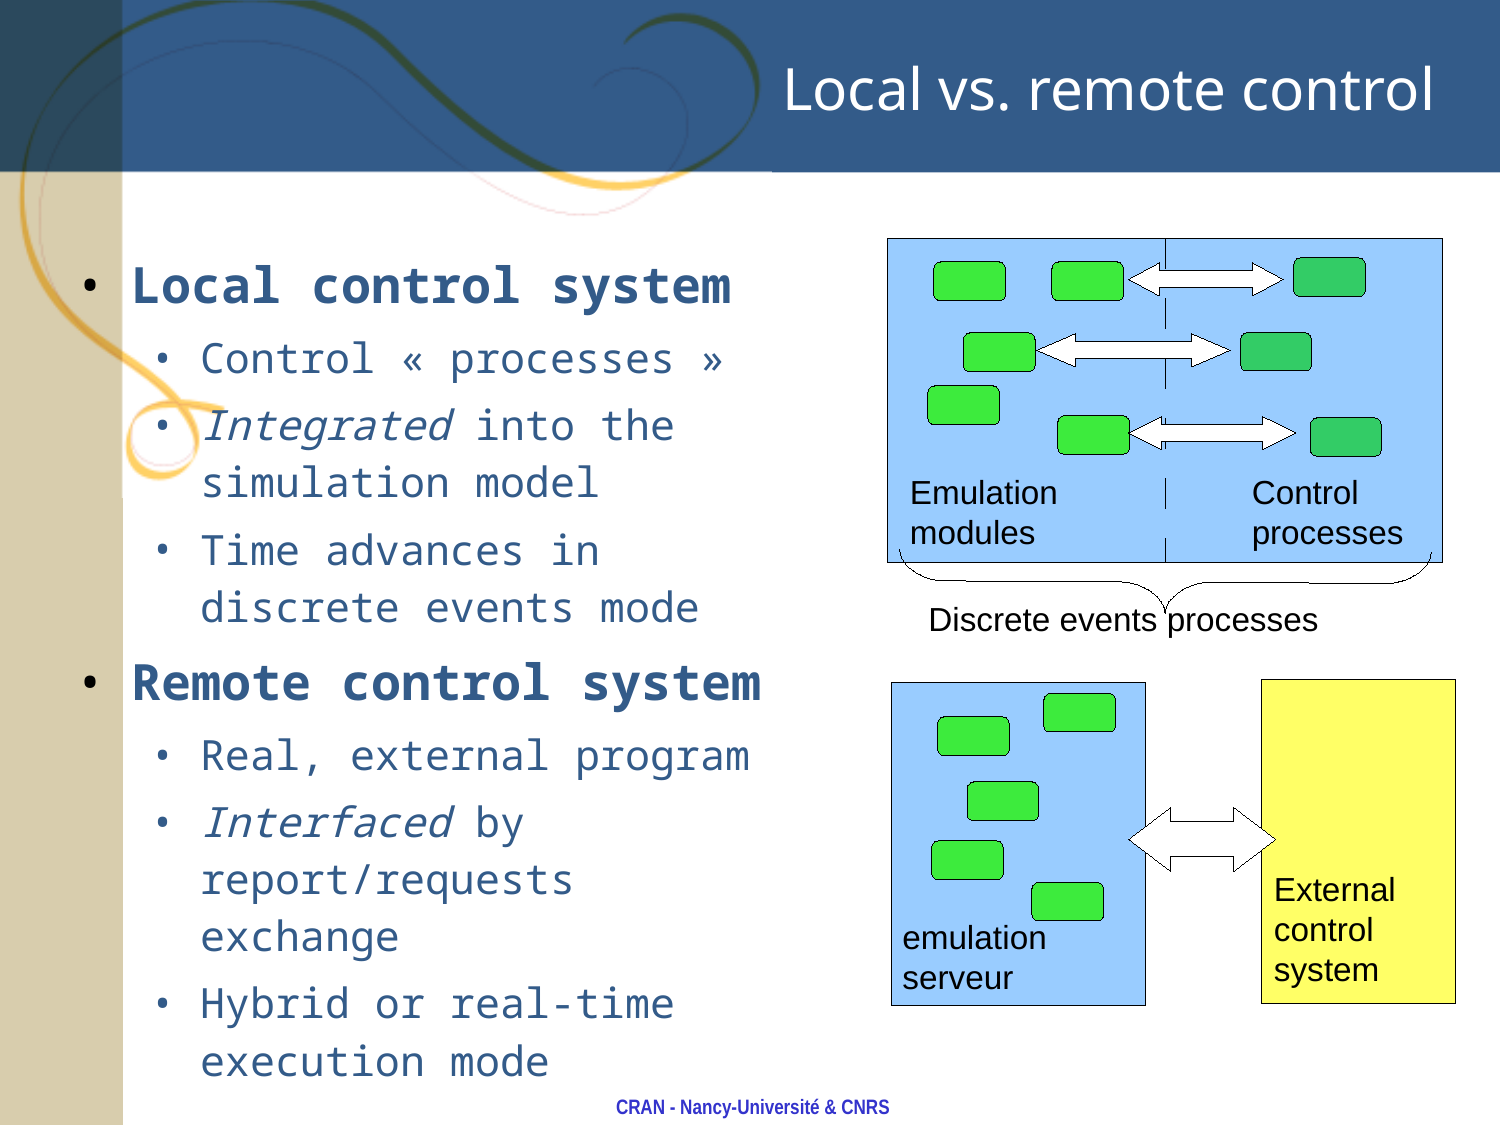

# Local vs. remote control
Local control system
Control « processes »
Integrated into the simulation model
Time advances in discrete events mode
Remote control system
Real, external program
Interfaced by report/requests exchange
Hybrid or real-time execution mode
Emulation
modules
Control
processes
Discrete events processes
External
control system
emulation
serveur